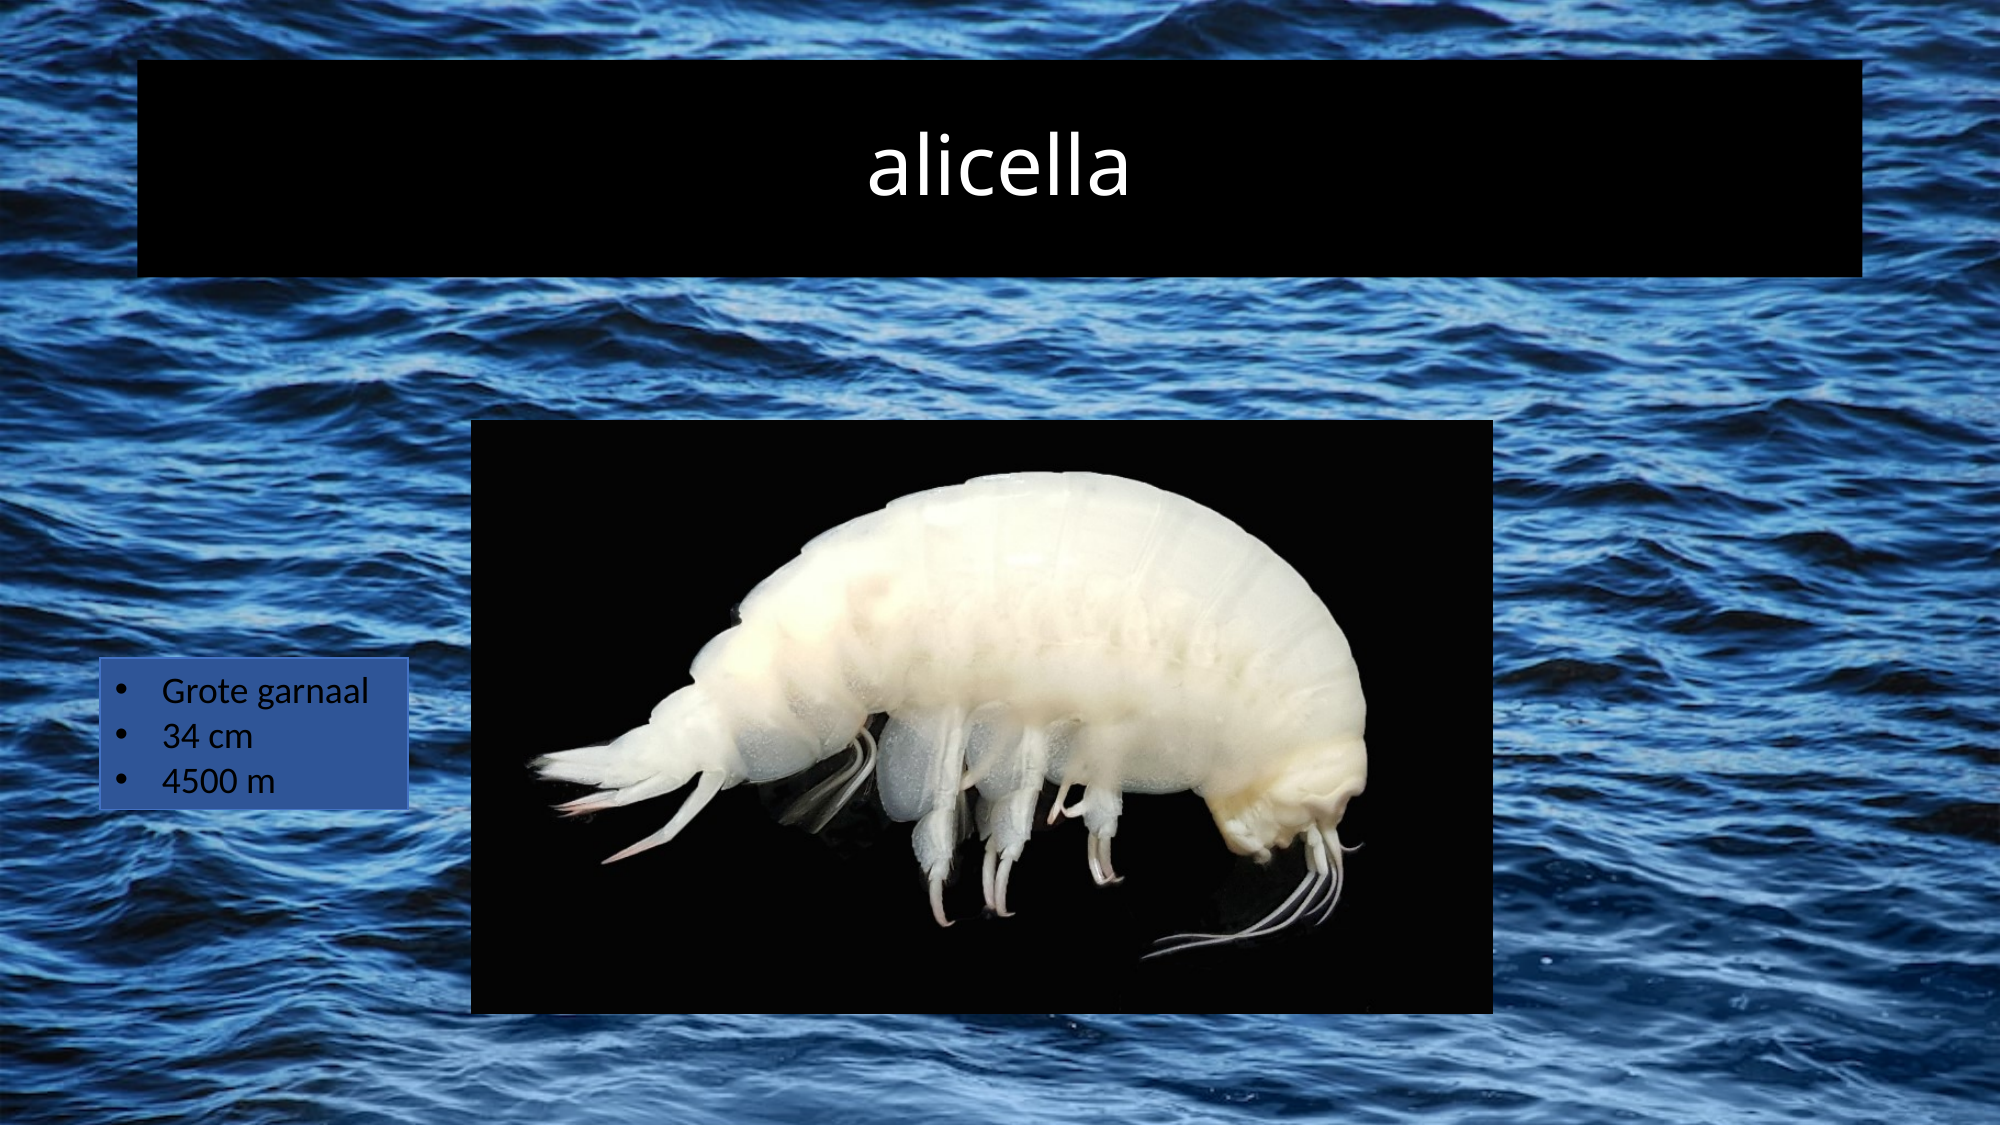

# alicella
Grote garnaal
34 cm
4500 m